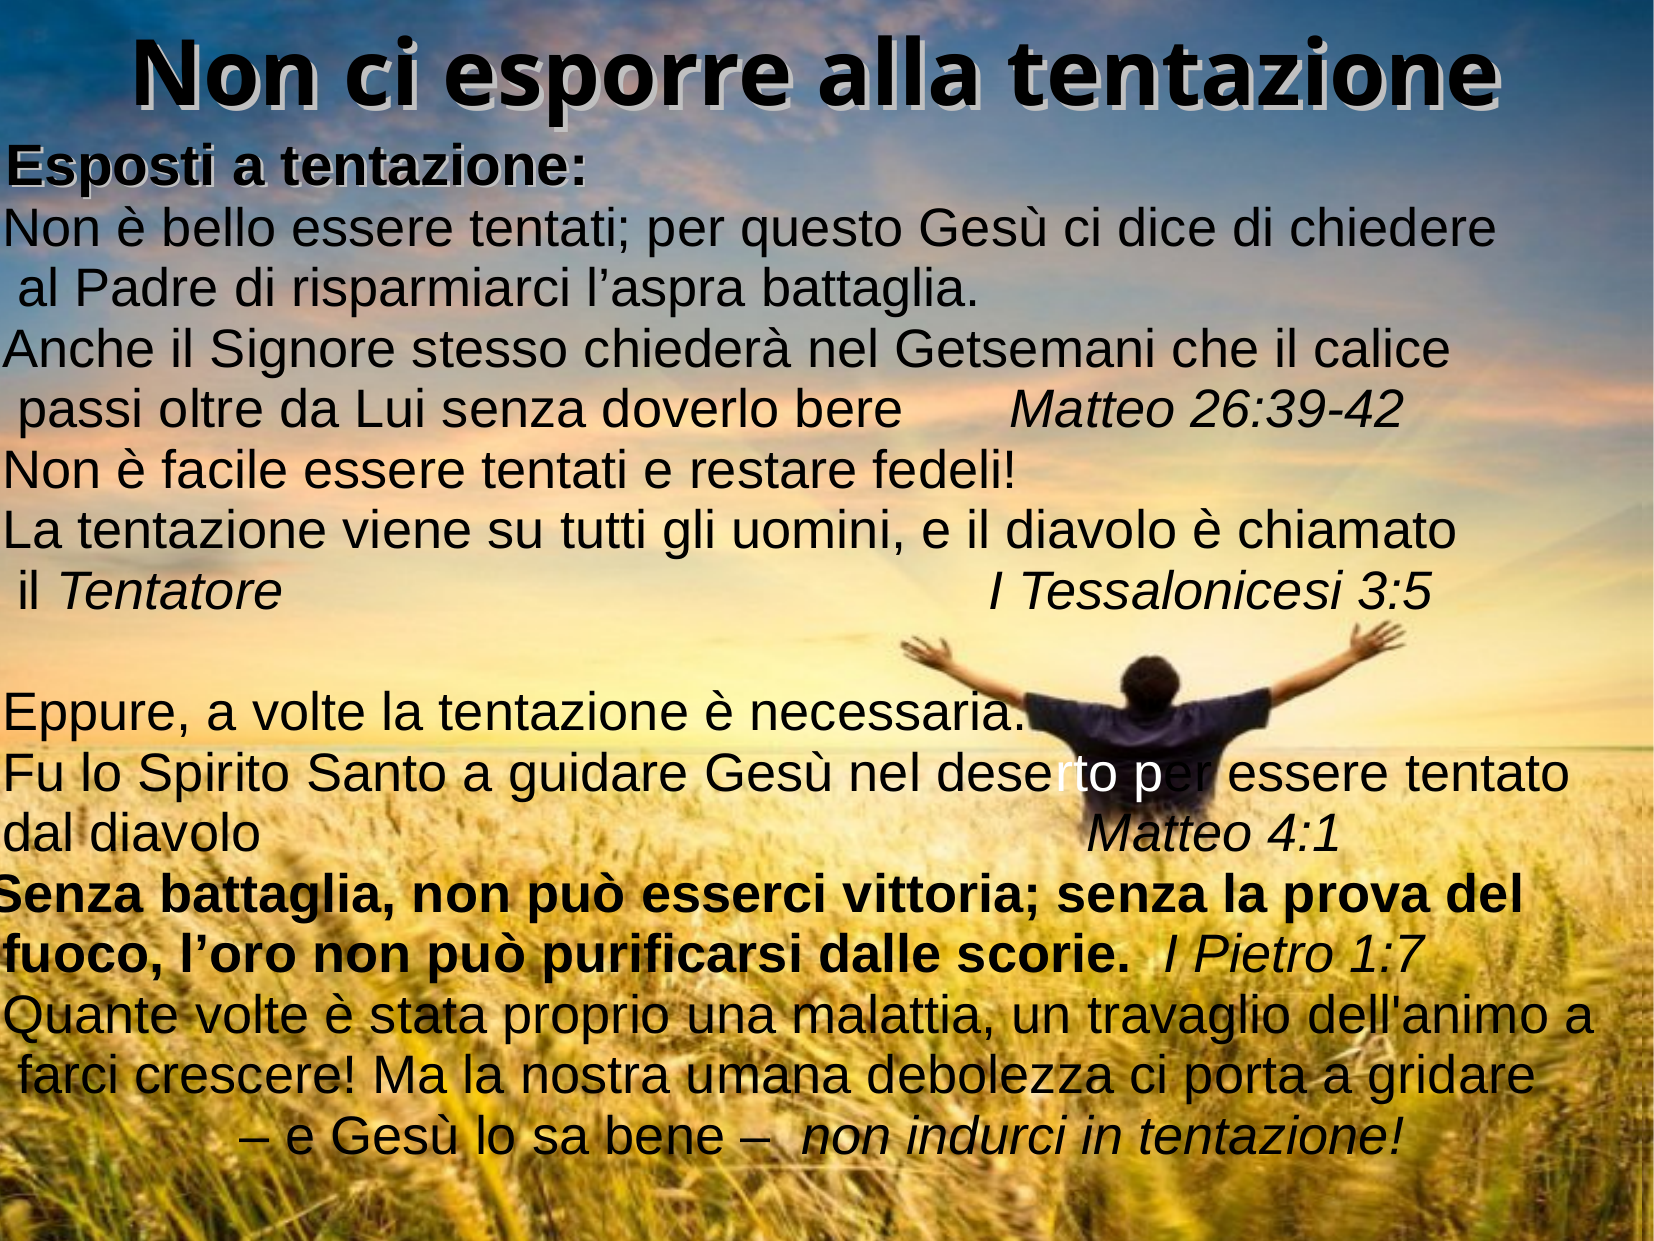

Introduzione
La cameretta.
 Ma tu, quando preghi, entra nella tua cameretta (Matteo 6:6).
Ma tu – questo implica che tu sei chiamato alla vera preghiera,
alla vera adorazione, alla vera comunione con Dio Padre!
 Dio ha delle richieste precise riguardo chi vuole adorarLo
 Giovanni 4:23,24.
 Gesù introduce un concetto caro a tutti i credenti risvegliati e ripieni dello
 Spirito Santo: la preghiera personale; è nella preghiera nascosta che
 Dio più si rivela; è la tua invocazione fervente e silenziosa che più gli è
 gradita; è il tuo grido nella valle dell’umiliazione, o la tua lode sul monte
 della vittoria che salgono come profumo soave al Suo trono.
 Fa’ orazione al Padre tuo che è nel segreto.
Dio è un Dio che si nasconde agli empi, ma che si rivela e rivela le Sue
meraviglie solo a quanti lo cercano Matteo 11:25.
Introduzione
 oggi il nostro pane quotidiano
Non ci esporre alla tentazione
 Esposti a tentazione:
 Non è bello essere tentati; per questo Gesù ci dice di chiedere
 al Padre di risparmiarci l’aspra battaglia.
 Anche il Signore stesso chiederà nel Getsemani che il calice
 passi oltre da Lui senza doverlo bere Matteo 26:39-42
 Non è facile essere tentati e restare fedeli!
 La tentazione viene su tutti gli uomini, e il diavolo è chiamato
 il Tentatore I Tessalonicesi 3:5
 Eppure, a volte la tentazione è necessaria.
 Fu lo Spirito Santo a guidare Gesù nel deserto per essere tentato
 dal diavolo Matteo 4:1
 Senza battaglia, non può esserci vittoria; senza la prova del
 fuoco, l’oro non può purificarsi dalle scorie. I Pietro 1:7
 Quante volte è stata proprio una malattia, un travaglio dell'animo a
 farci crescere! Ma la nostra umana debolezza ci porta a gridare
 – e Gesù lo sa bene – non indurci in tentazione!